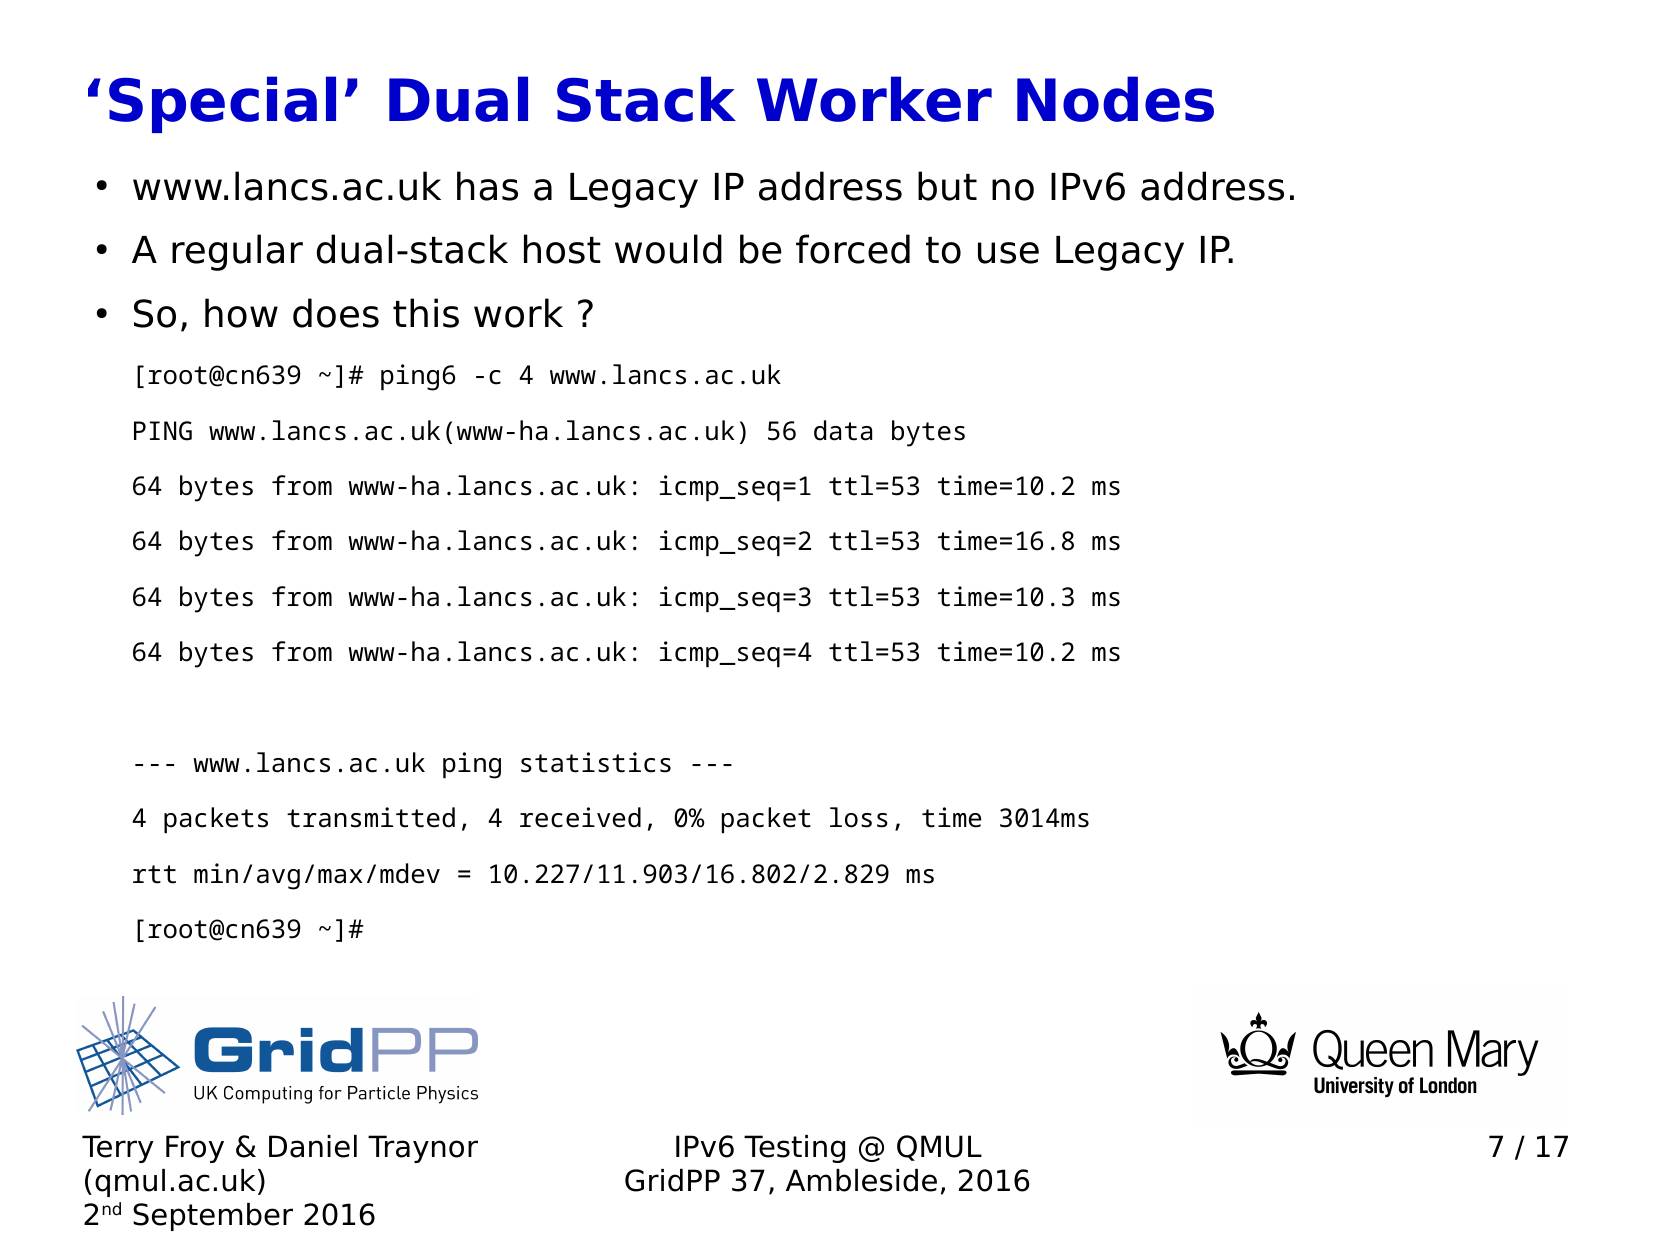

# ‘Special’ Dual Stack Worker Nodes
www.lancs.ac.uk has a Legacy IP address but no IPv6 address.
A regular dual-stack host would be forced to use Legacy IP.
So, how does this work ?
[root@cn639 ~]# ping6 -c 4 www.lancs.ac.uk
PING www.lancs.ac.uk(www-ha.lancs.ac.uk) 56 data bytes
64 bytes from www-ha.lancs.ac.uk: icmp_seq=1 ttl=53 time=10.2 ms
64 bytes from www-ha.lancs.ac.uk: icmp_seq=2 ttl=53 time=16.8 ms
64 bytes from www-ha.lancs.ac.uk: icmp_seq=3 ttl=53 time=10.3 ms
64 bytes from www-ha.lancs.ac.uk: icmp_seq=4 ttl=53 time=10.2 ms
--- www.lancs.ac.uk ping statistics ---
4 packets transmitted, 4 received, 0% packet loss, time 3014ms
rtt min/avg/max/mdev = 10.227/11.903/16.802/2.829 ms
[root@cn639 ~]#
7